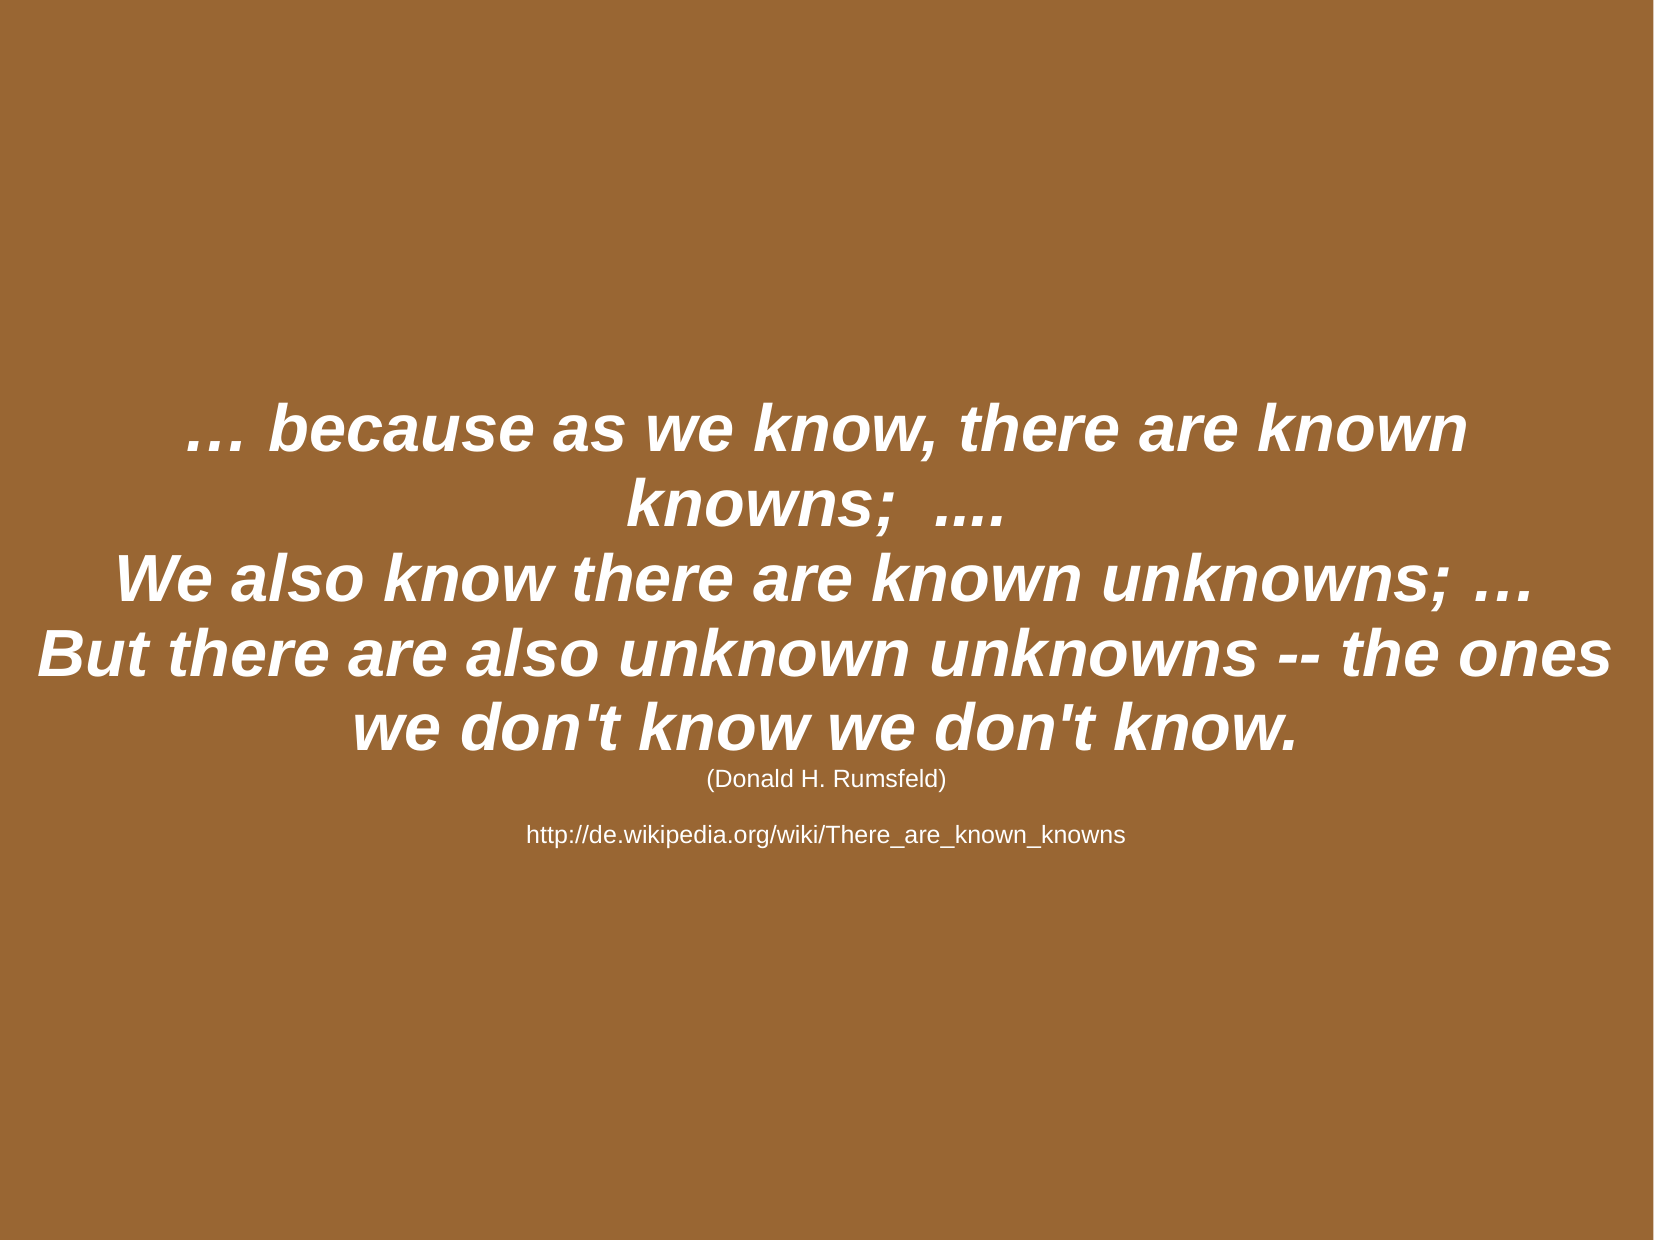

# … because as we know, there are known knowns; .... We also know there are known unknowns; … But there are also unknown unknowns -- the ones we don't know we don't know.
(Donald H. Rumsfeld)
http://de.wikipedia.org/wiki/There_are_known_knowns